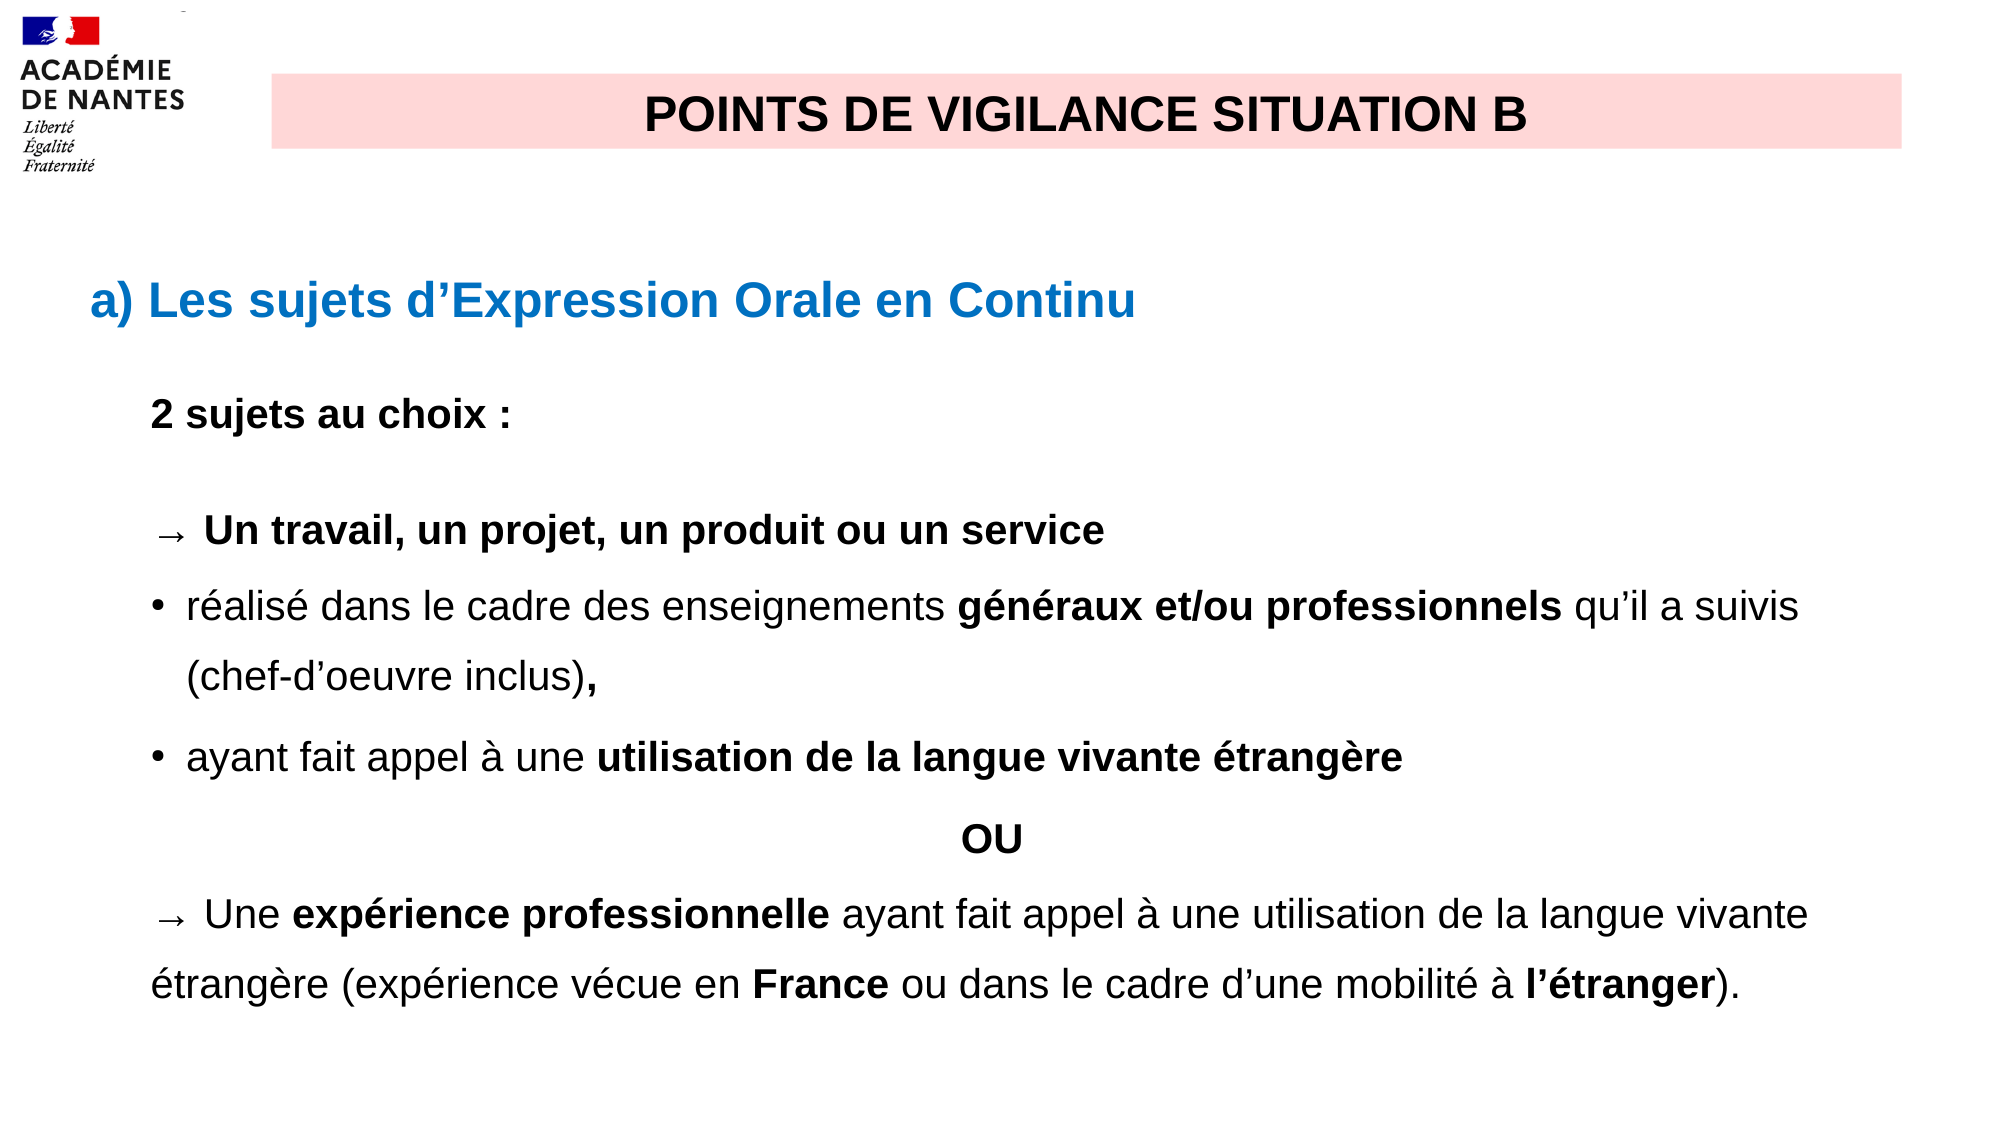

POINTS DE VIGILANCE SITUATION B
a) Les sujets d’Expression Orale en Continu
2 sujets au choix :
→ Un travail, un projet, un produit ou un service
réalisé dans le cadre des enseignements généraux et/ou professionnels qu’il a suivis (chef-d’oeuvre inclus),
ayant fait appel à une utilisation de la langue vivante étrangère
OU
→ Une expérience professionnelle ayant fait appel à une utilisation de la langue vivante étrangère (expérience vécue en France ou dans le cadre d’une mobilité à l’étranger).